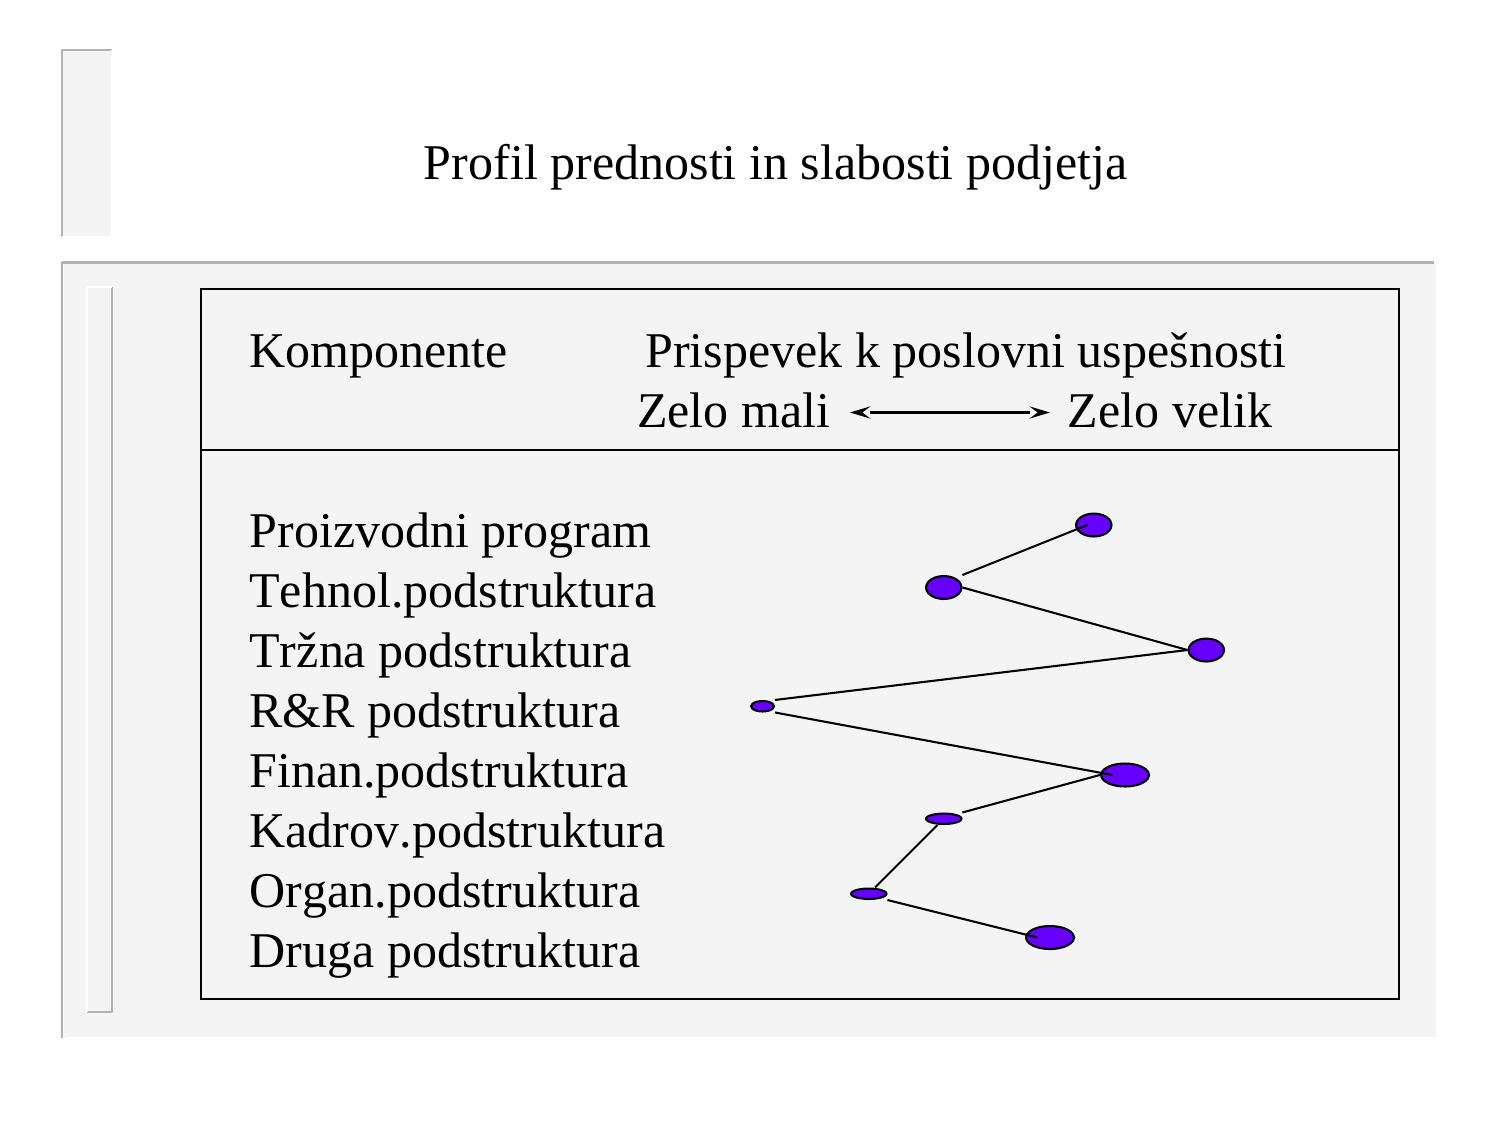

Profil prednosti in slabosti podjetja
Komponente Prispevek k poslovni uspešnosti
 Zelo mali Zelo velik
Proizvodni program
Tehnol.podstruktura
Tržna podstruktura
R&R podstruktura
Finan.podstruktura
Kadrov.podstruktura
Organ.podstruktura
Druga podstruktura